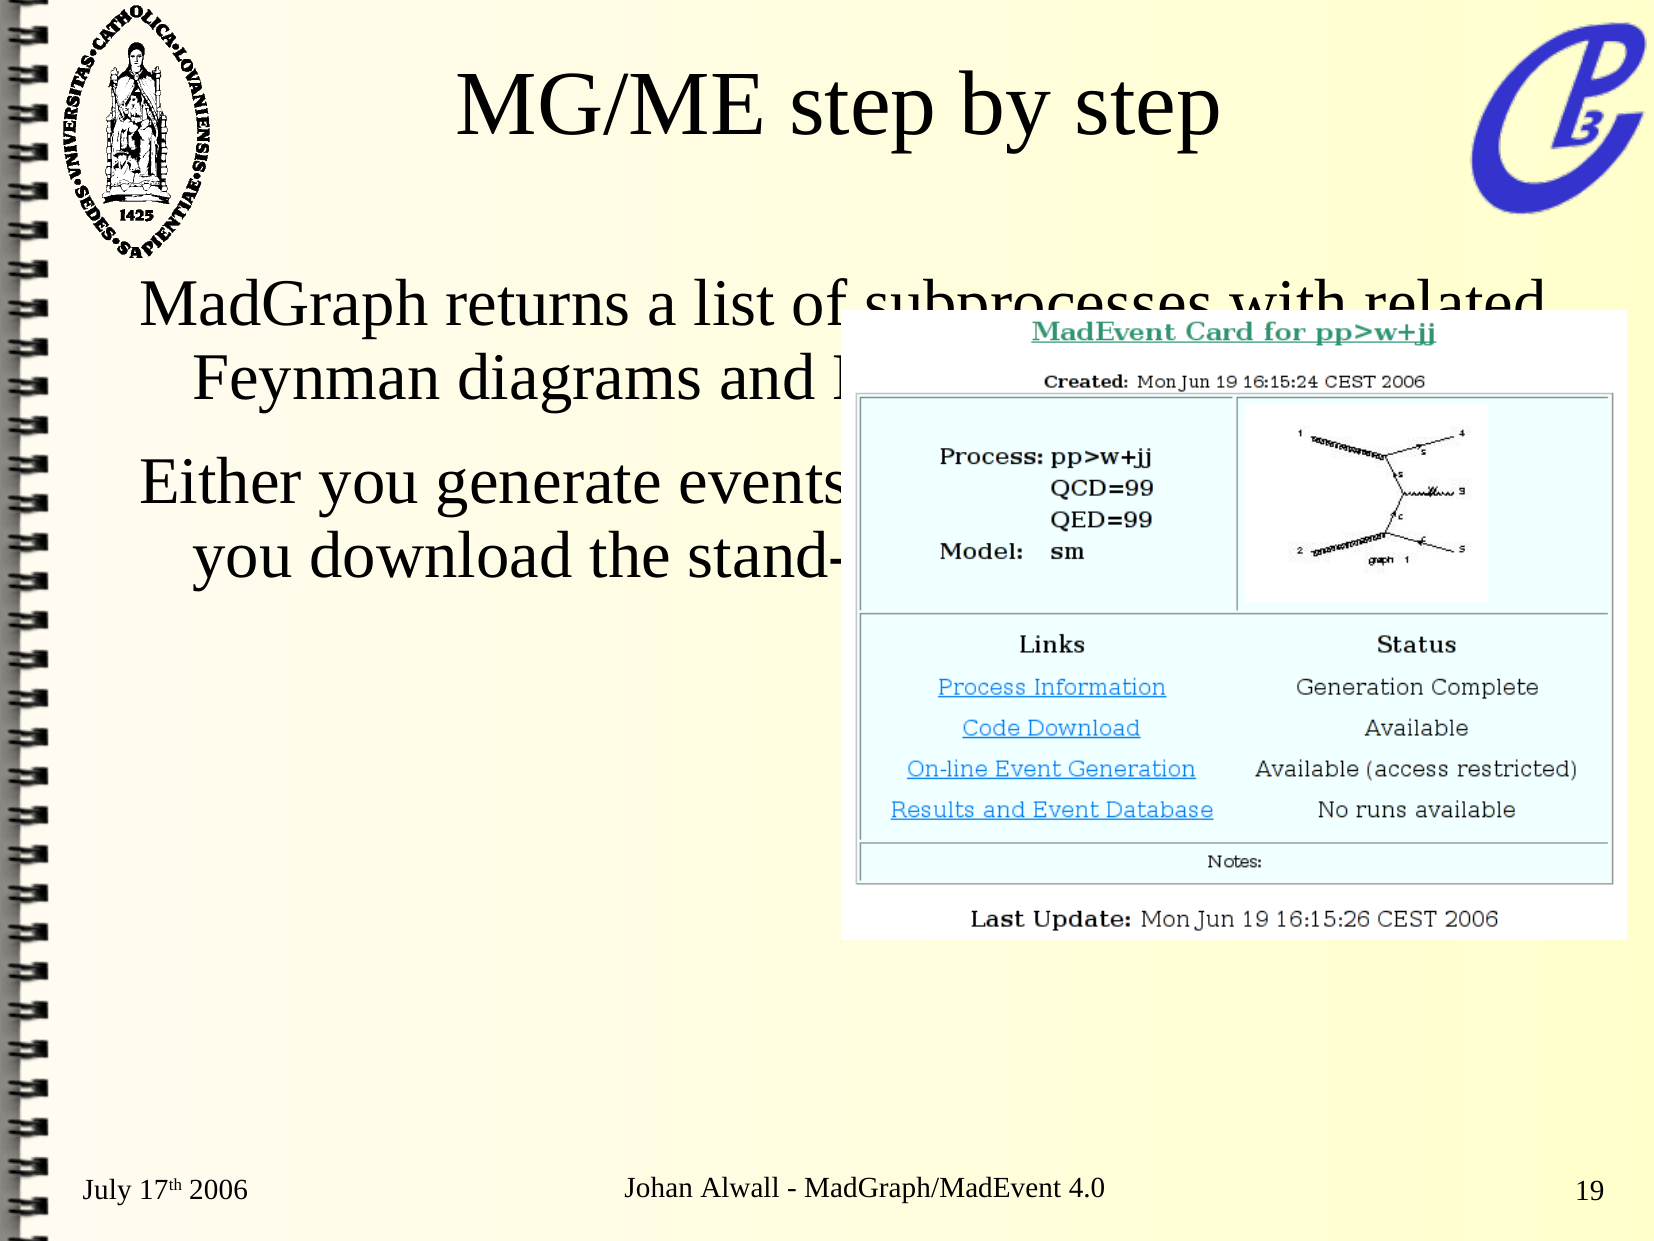

# MG/ME step by step
MadGraph returns a list of subprocesses with related Feynman diagrams and HELAS amplitudes
Either you generate events online on our clusters or you download the stand-alone code
Johan Alwall - MadGraph/MadEvent 4.0
July 17 2006
19